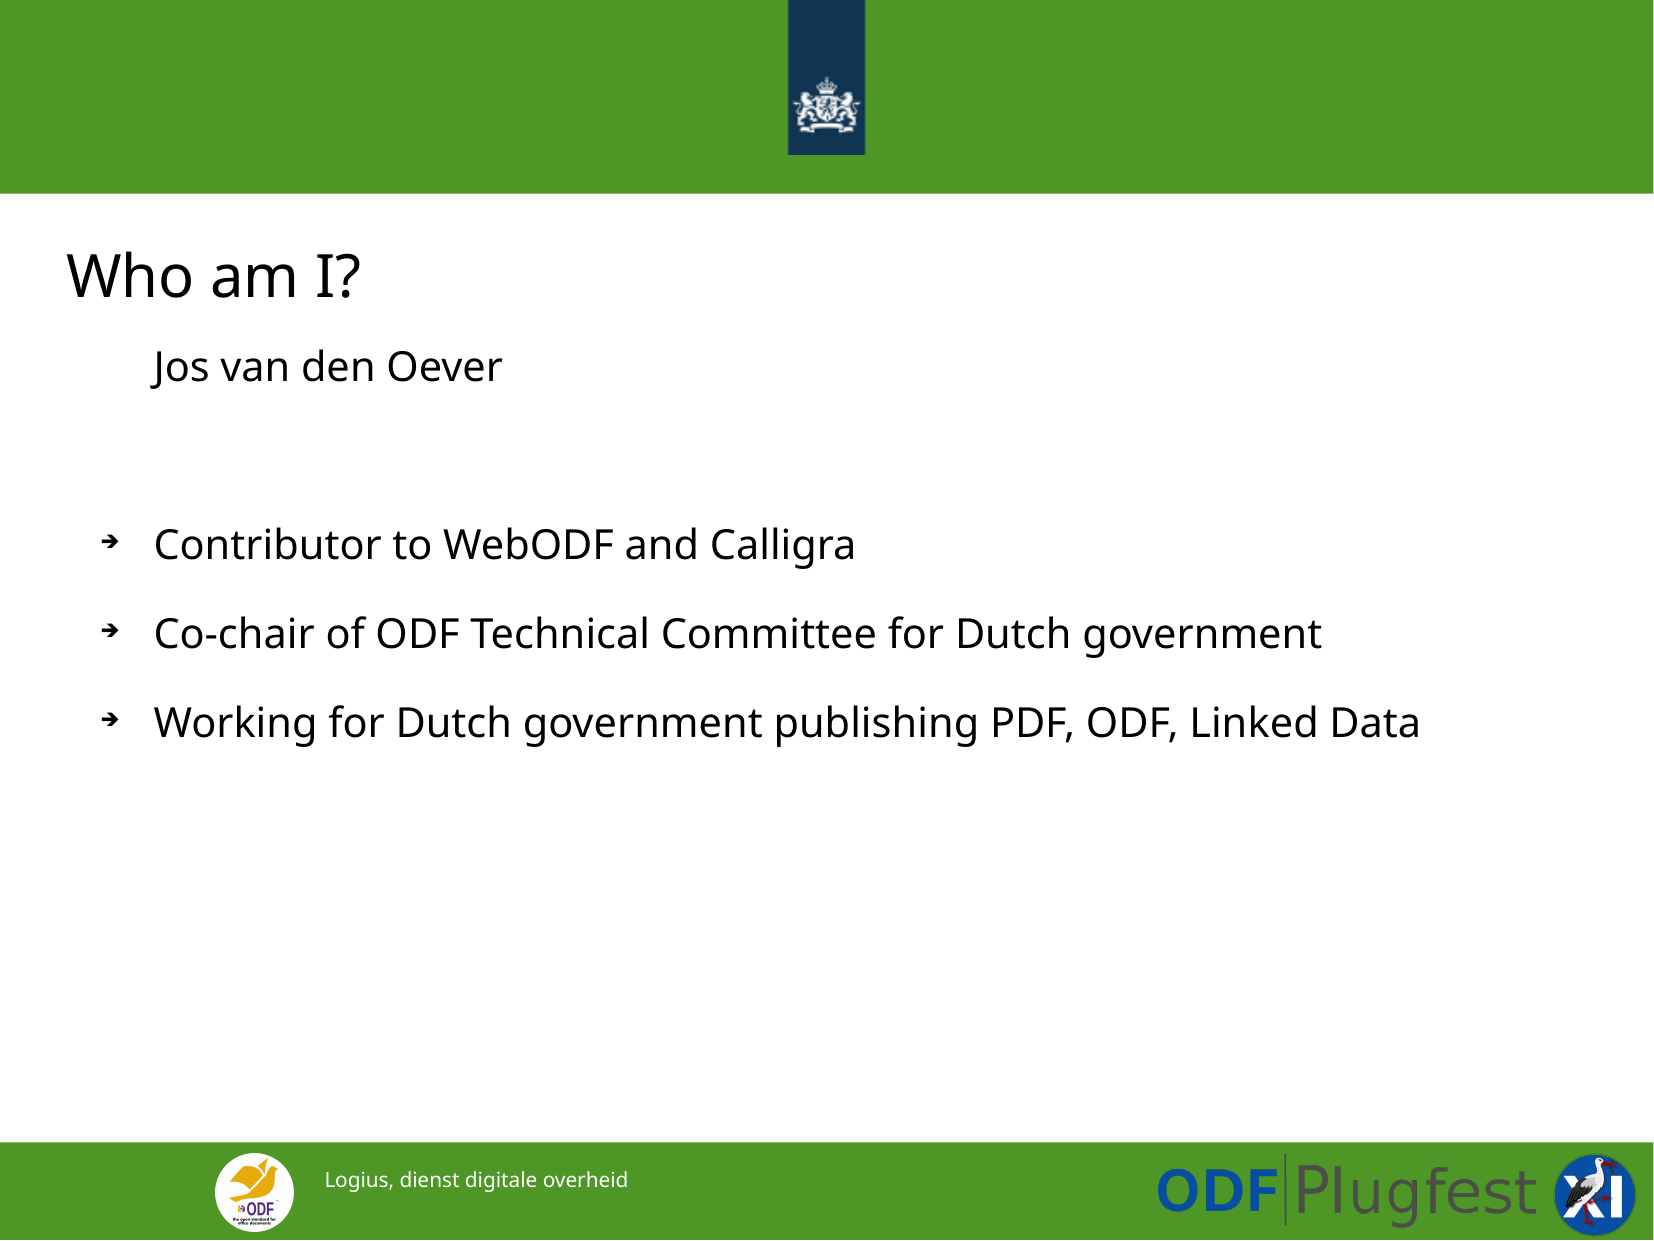

# Who am I?
Jos van den Oever
Contributor to WebODF and Calligra
Co-chair of ODF Technical Committee for Dutch government
Working for Dutch government publishing PDF, ODF, Linked Data